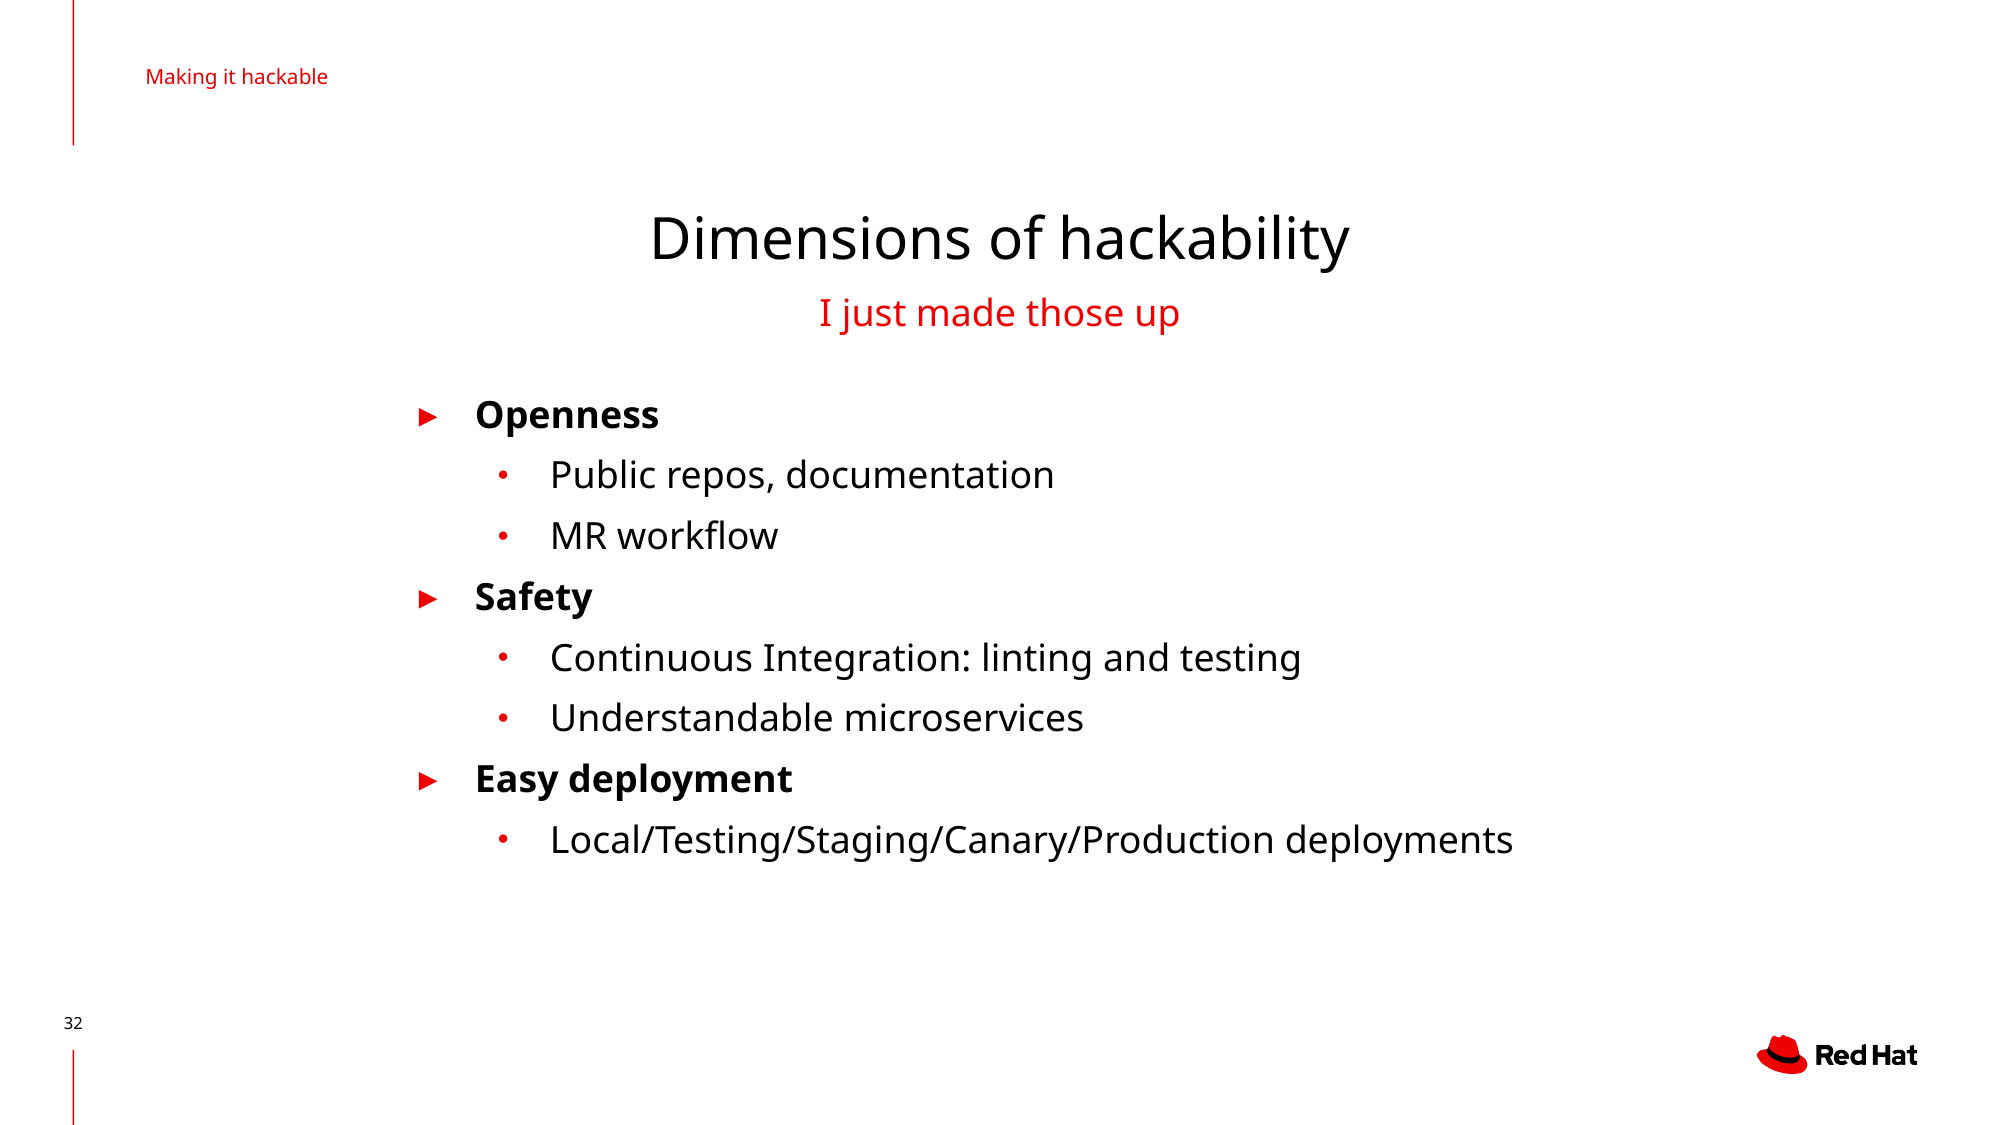

# Making it hackable
Dimensions of hackability
I just made those up
Openness
Public repos, documentation
MR workflow
Safety
Continuous Integration: linting and testing
Understandable microservices
Easy deployment
Local/Testing/Staging/Canary/Production deployments